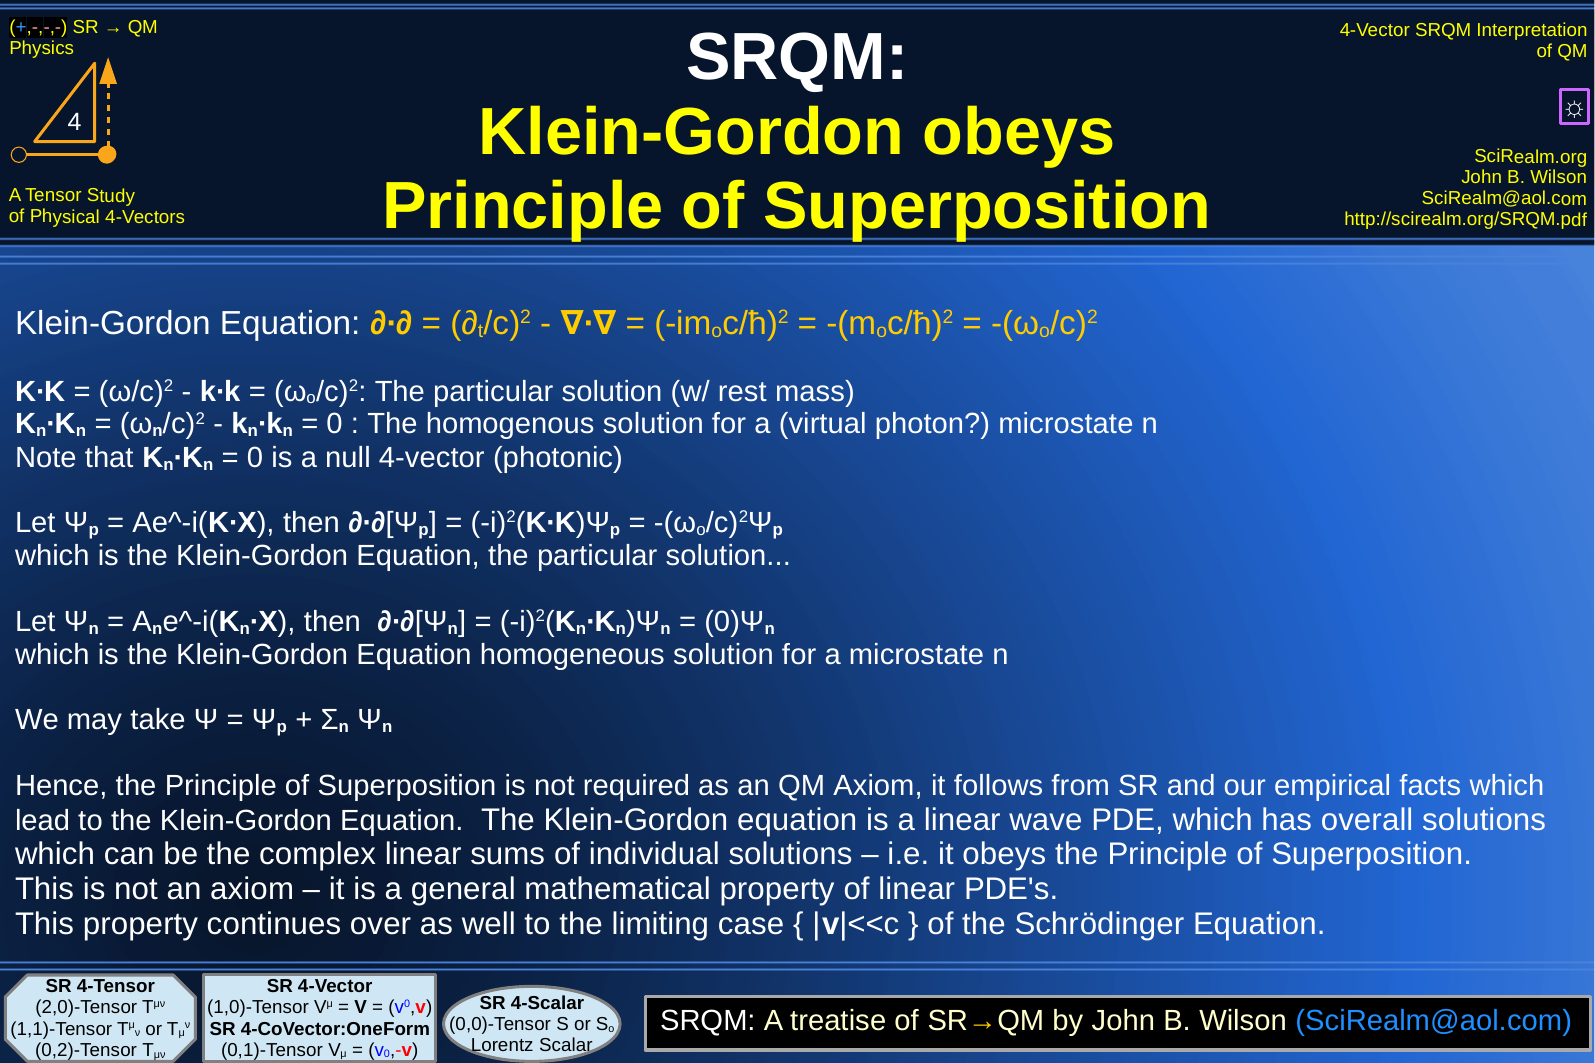

(+,-,-,-) SR → QM
Physics
A Tensor Study
of Physical 4-Vectors
4-Vector SRQM Interpretation
of QM
SciRealm.org
John B. Wilson
SciRealm@aol.com
http://scirealm.org/SRQM.pdf
# SRQM: Klein-Gordon obeys Principle of Superposition
4
☼
Klein-Gordon Equation: ∂∙∂ = (∂t/c)2 - ∇∙∇ = (-imoc/ħ)2 = -(moc/ħ)2 = -(ωo/c)2
K∙K = (ω/c)2 - k∙k = (ωo/c)2: The particular solution (w/ rest mass)
Kn∙Kn = (ωn/c)2 - kn∙kn = 0 : The homogenous solution for a (virtual photon?) microstate n
Note that Kn∙Kn = 0 is a null 4-vector (photonic)
Let Ψp = Ae^-i(K∙X), then ∂∙∂[Ψp] = (-i)2(K∙K)Ψp = -(ωo/c)2Ψp
which is the Klein-Gordon Equation, the particular solution...
Let Ψn = Ane^-i(Kn∙X), then ∂∙∂[Ψn] = (-i)2(Kn∙Kn)Ψn = (0)Ψn
which is the Klein-Gordon Equation homogeneous solution for a microstate n
We may take Ψ = Ψp + Σn Ψn
Hence, the Principle of Superposition is not required as an QM Axiom, it follows from SR and our empirical facts which lead to the Klein-Gordon Equation. The Klein-Gordon equation is a linear wave PDE, which has overall solutions which can be the complex linear sums of individual solutions – i.e. it obeys the Principle of Superposition.
This is not an axiom – it is a general mathematical property of linear PDE's.
This property continues over as well to the limiting case { |v|<<c } of the Schrödinger Equation.
SR 4-Tensor
(2,0)-Tensor Tμν
(1,1)-Tensor Tμν or Tμν
(0,2)-Tensor Tμν
SR 4-Vector
(1,0)-Tensor Vμ = V = (v0,v)
SR 4-CoVector:OneForm
(0,1)-Tensor Vμ = (v0,-v)
SR 4-Scalar
(0,0)-Tensor S or So
Lorentz Scalar
SRQM: A treatise of SR→QM by John B. Wilson (SciRealm@aol.com)